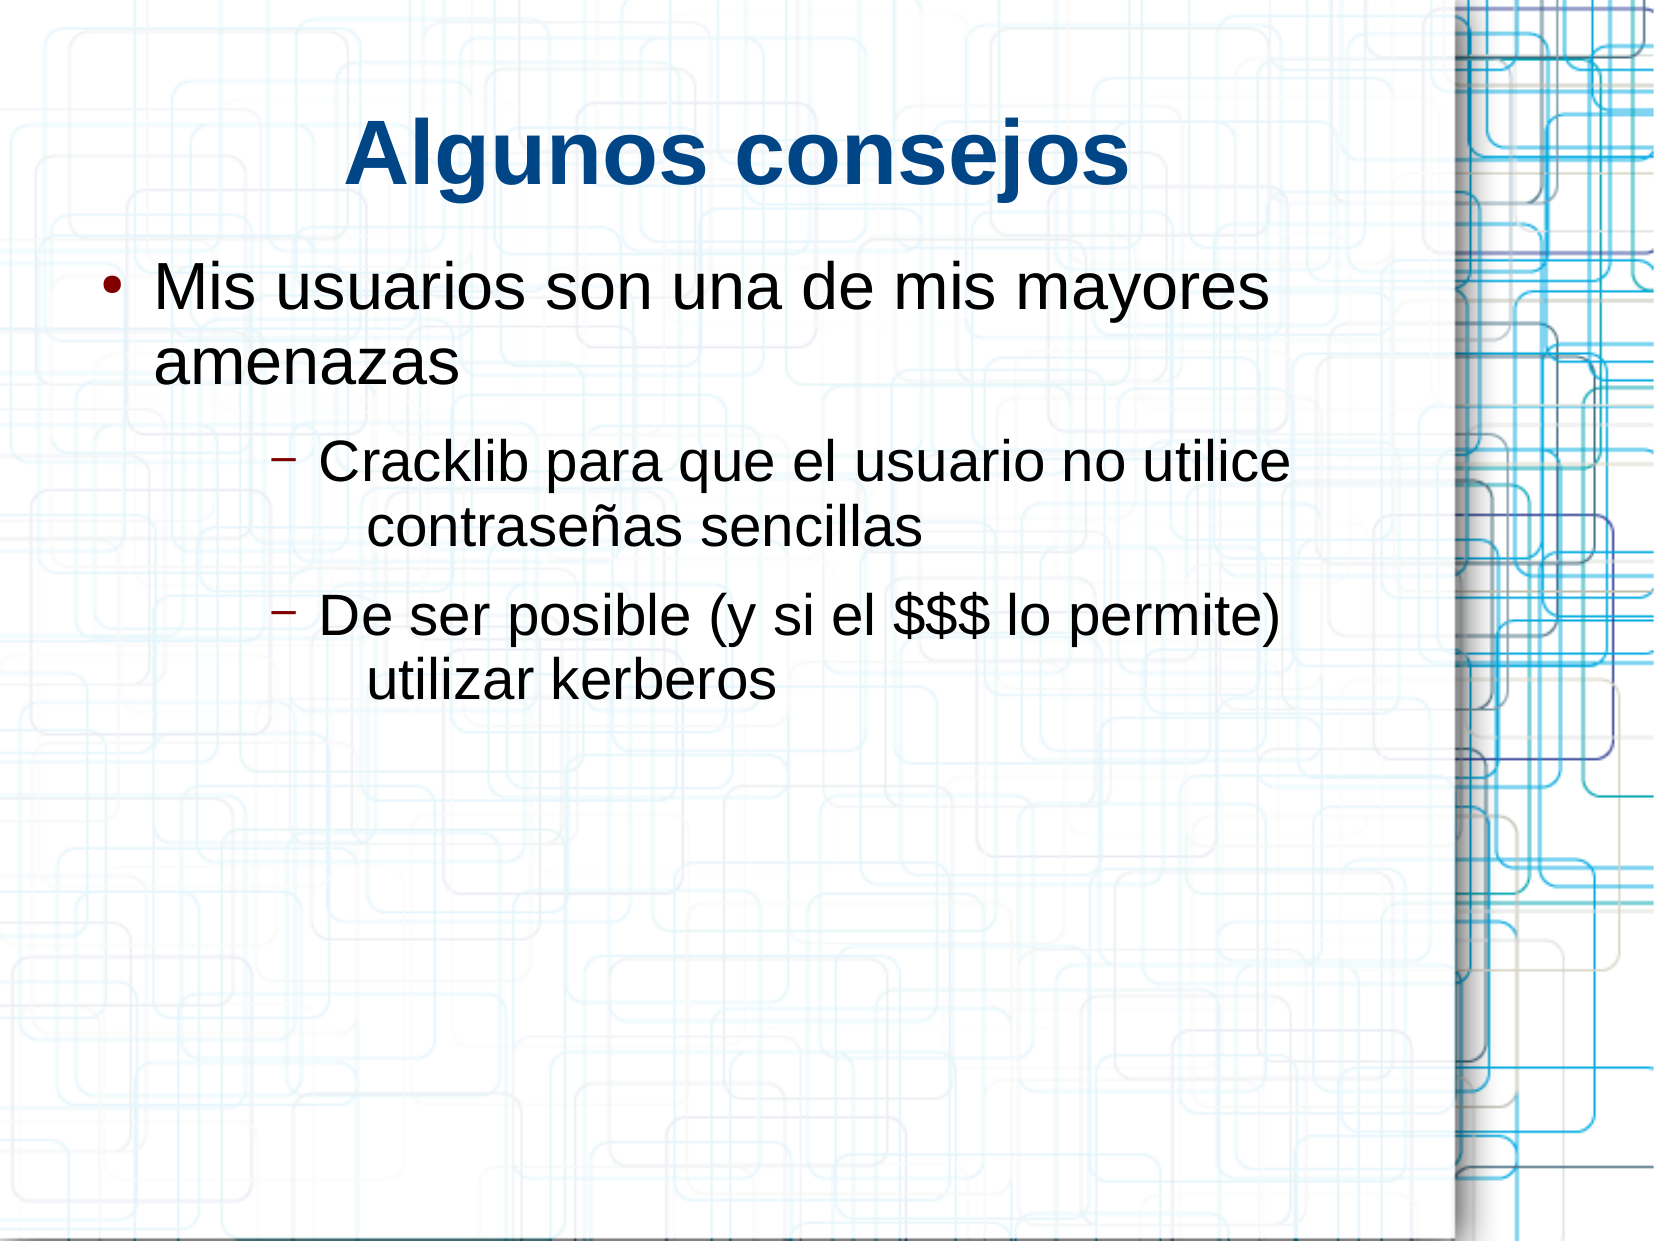

# Algunos consejos
Mis usuarios son una de mis mayores amenazas
Cracklib para que el usuario no utilice contraseñas sencillas
De ser posible (y si el $$$ lo permite) utilizar kerberos